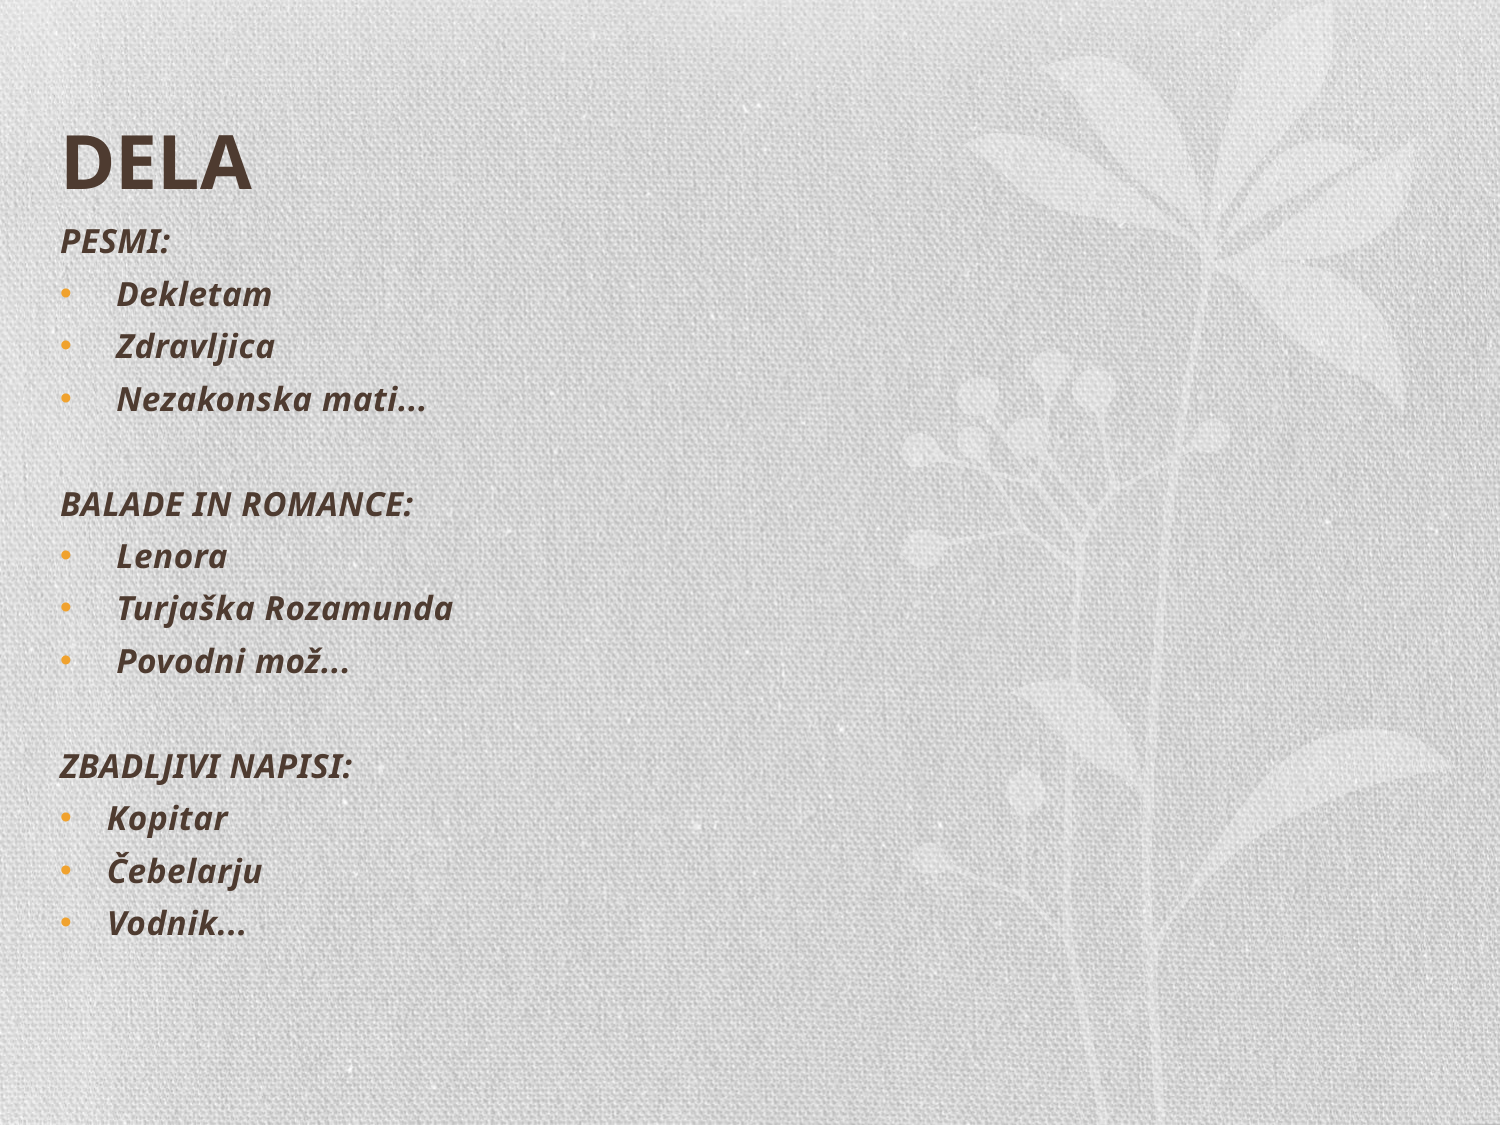

# DELA
PESMI:
Dekletam
Zdravljica
Nezakonska mati...
BALADE IN ROMANCE:
Lenora
Turjaška Rozamunda
Povodni mož...
ZBADLJIVI NAPISI:
Kopitar
Čebelarju
Vodnik...